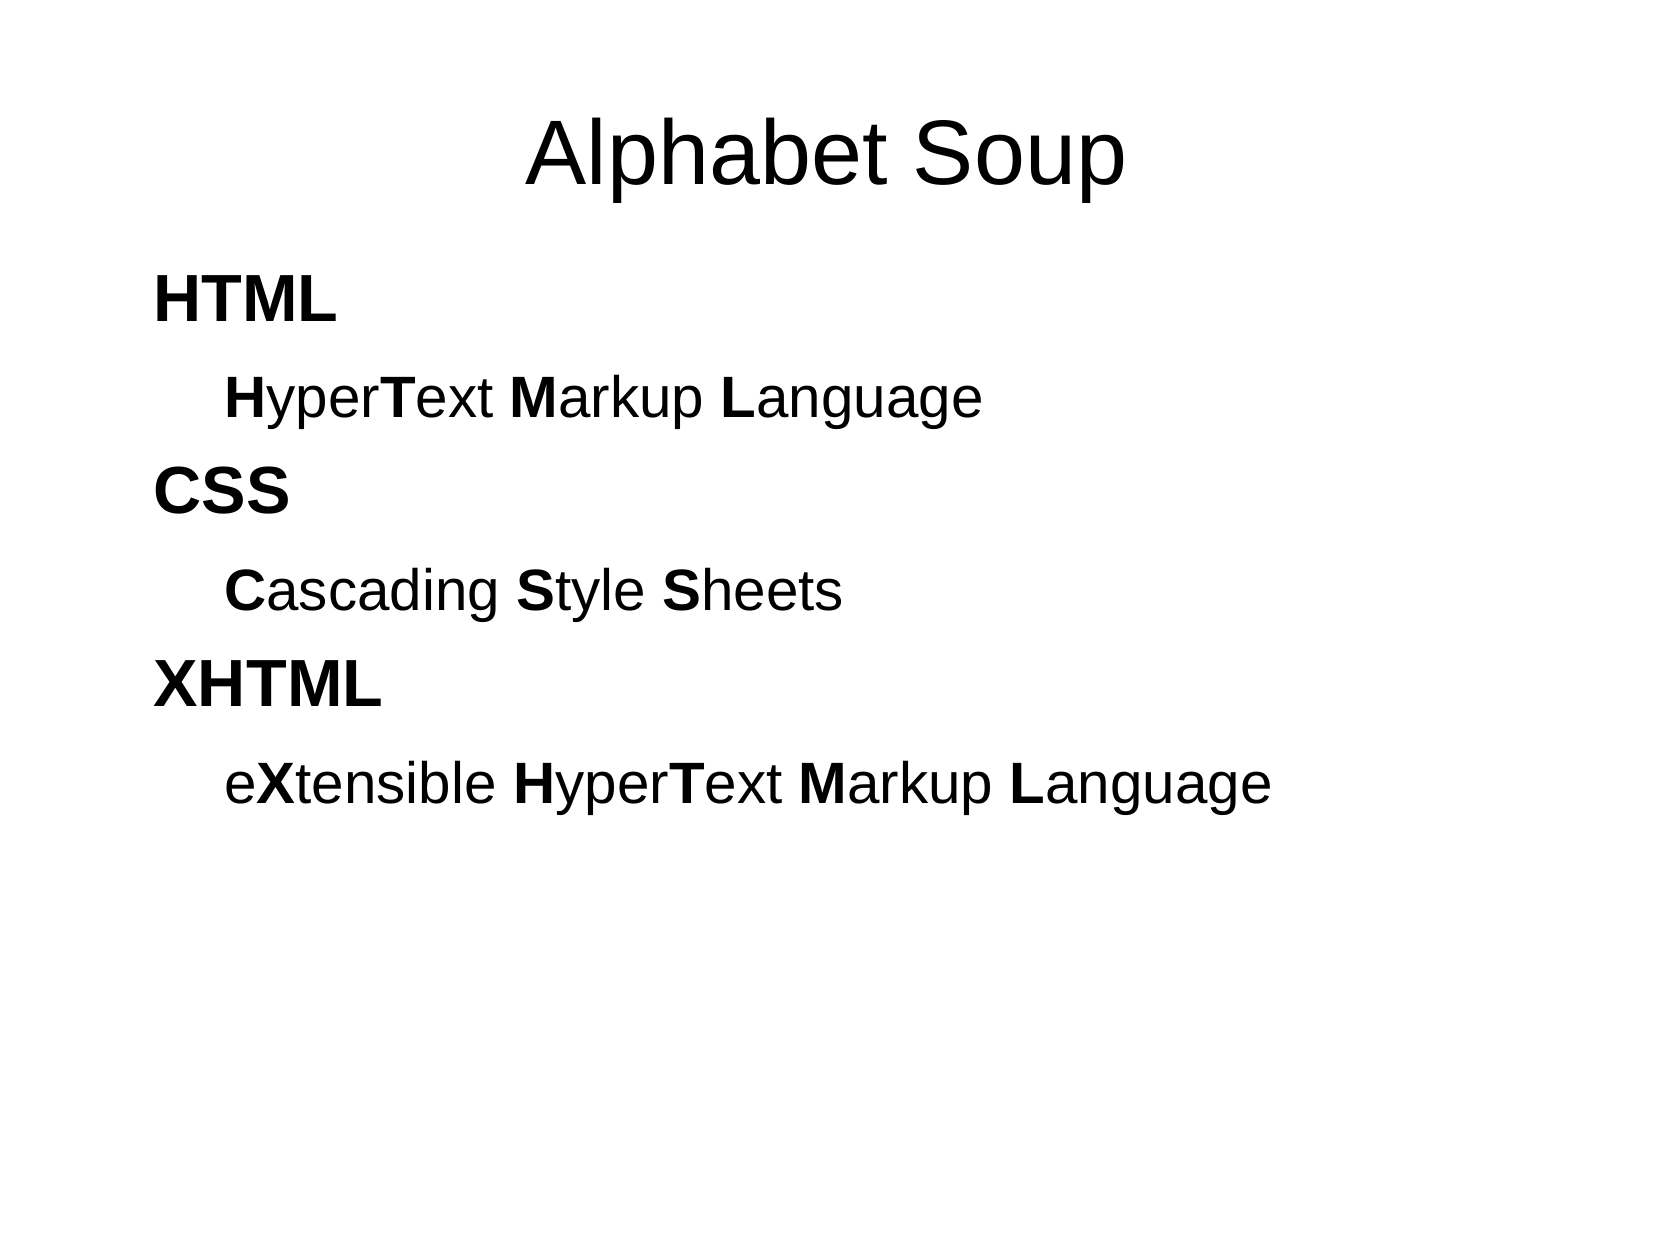

# Alphabet Soup
HTML
HyperText Markup Language
CSS
Cascading Style Sheets
XHTML
eXtensible HyperText Markup Language